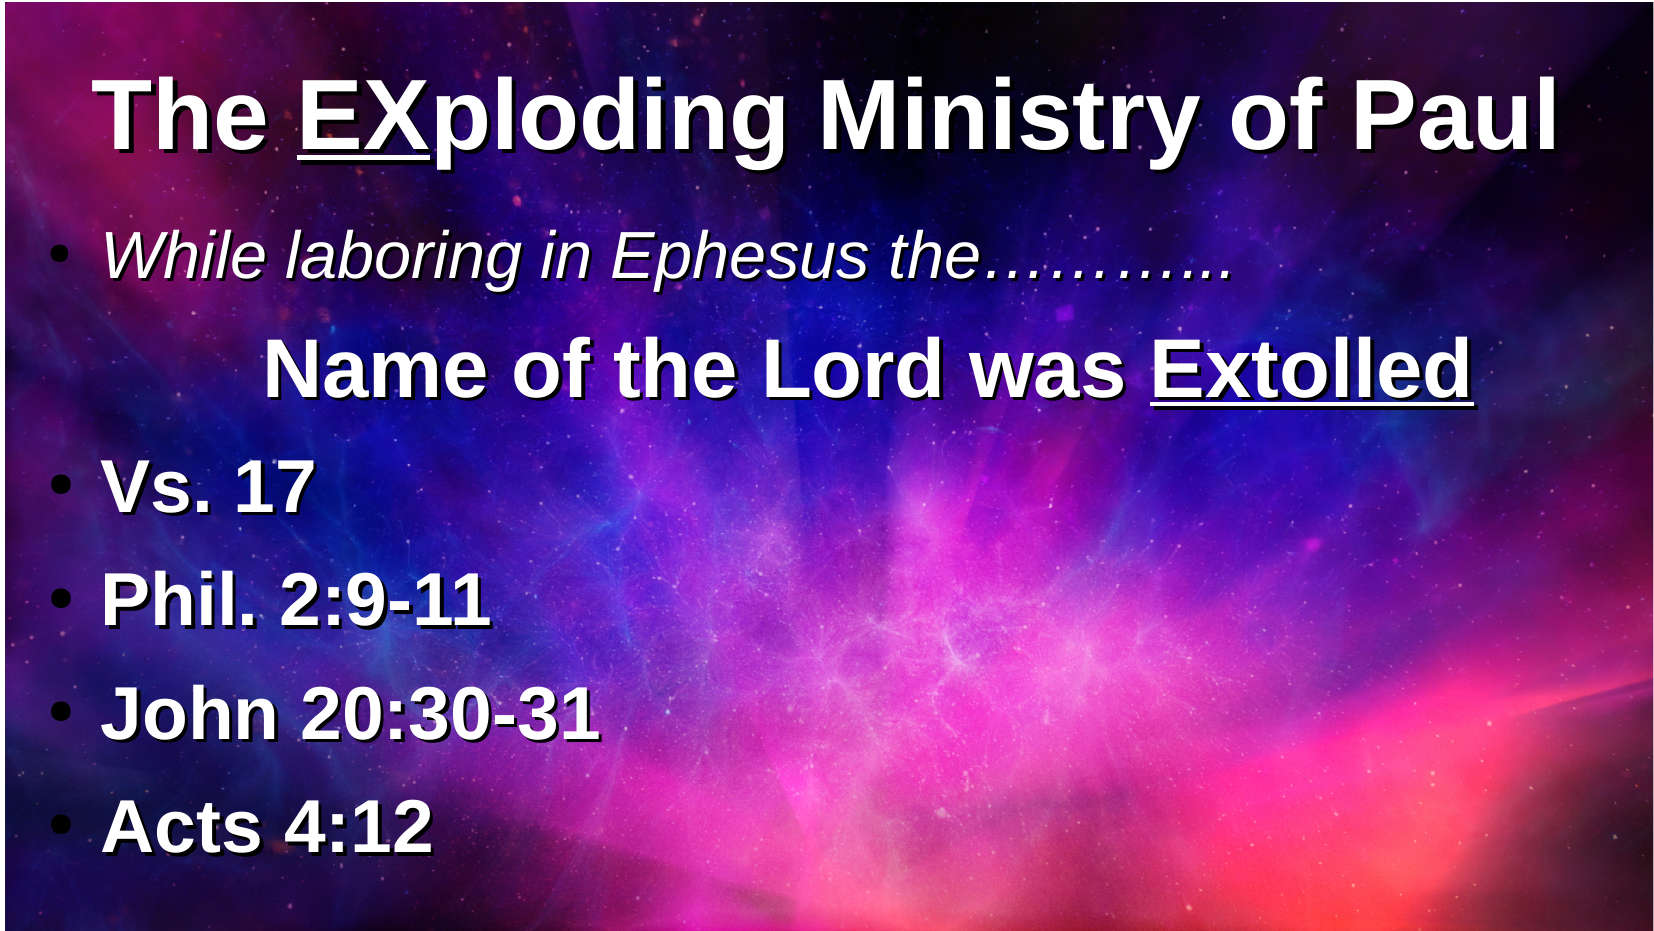

# The EXploding Ministry of Paul
While laboring in Ephesus the………...
Name of the Lord was Extolled
Vs. 17
Phil. 2:9-11
John 20:30-31
Acts 4:12